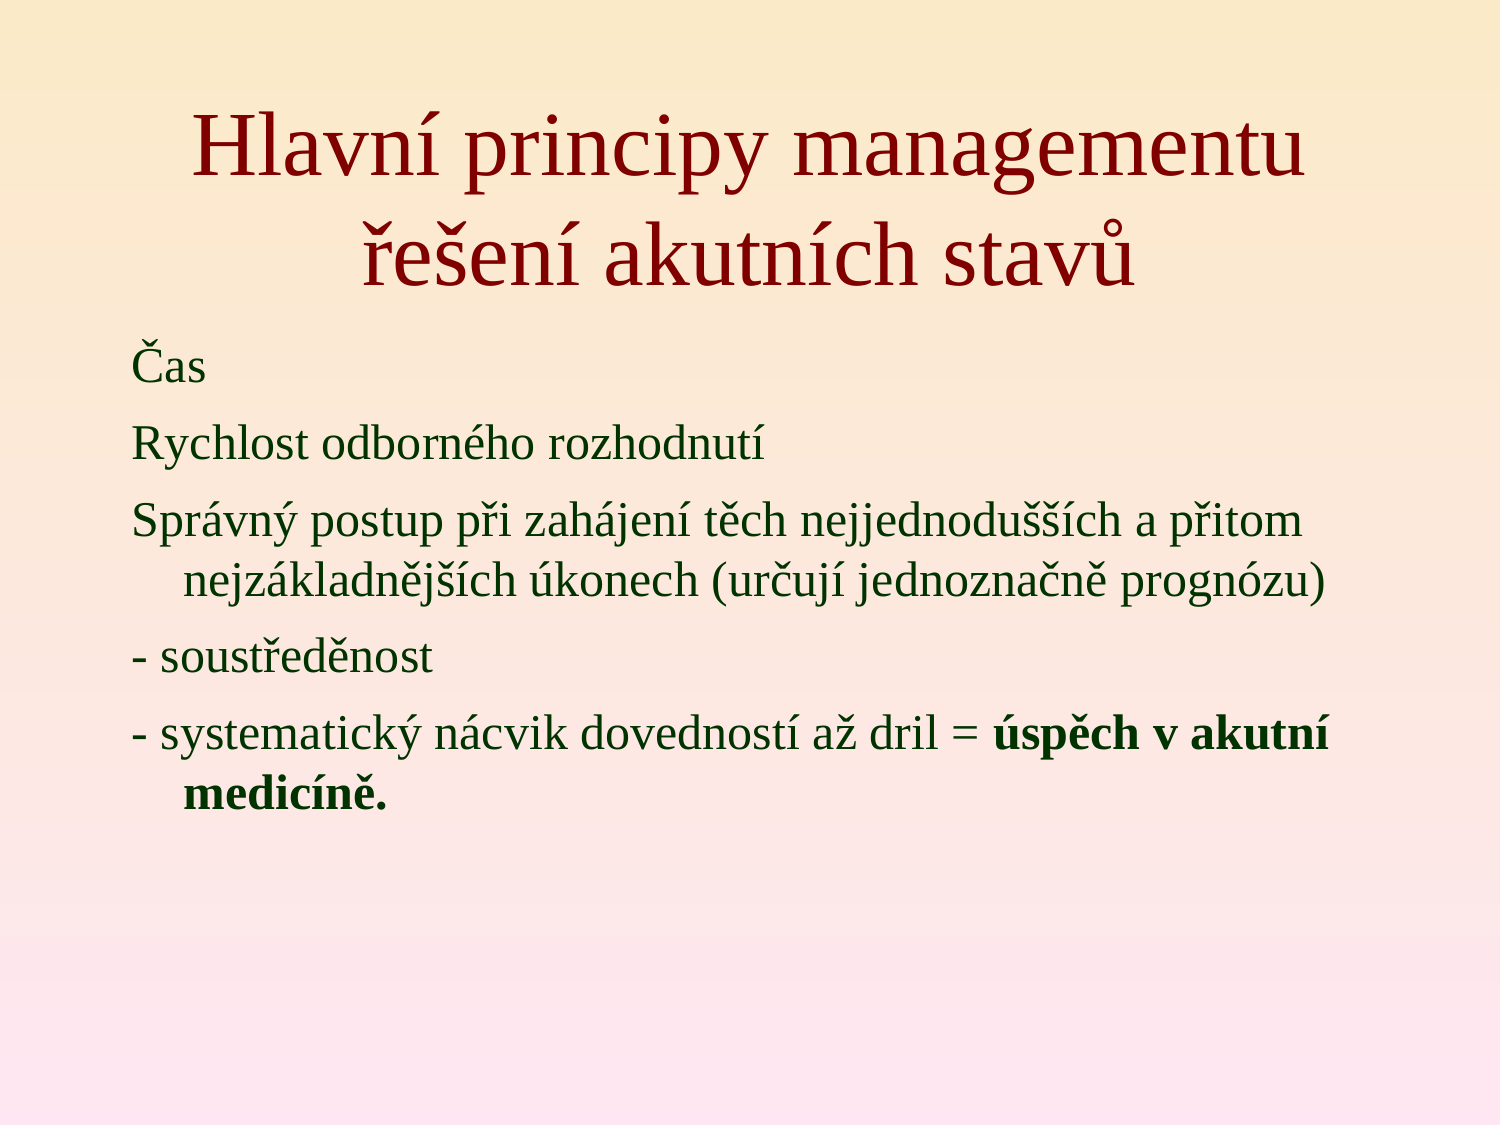

# Hlavní principy managementu řešení akutních stavů
Čas
Rychlost odborného rozhodnutí
Správný postup při zahájení těch nejjednodušších a přitom nejzákladnějších úkonech (určují jednoznačně prognózu)
- soustředěnost
- systematický nácvik dovedností až dril = úspěch v akutní medicíně.